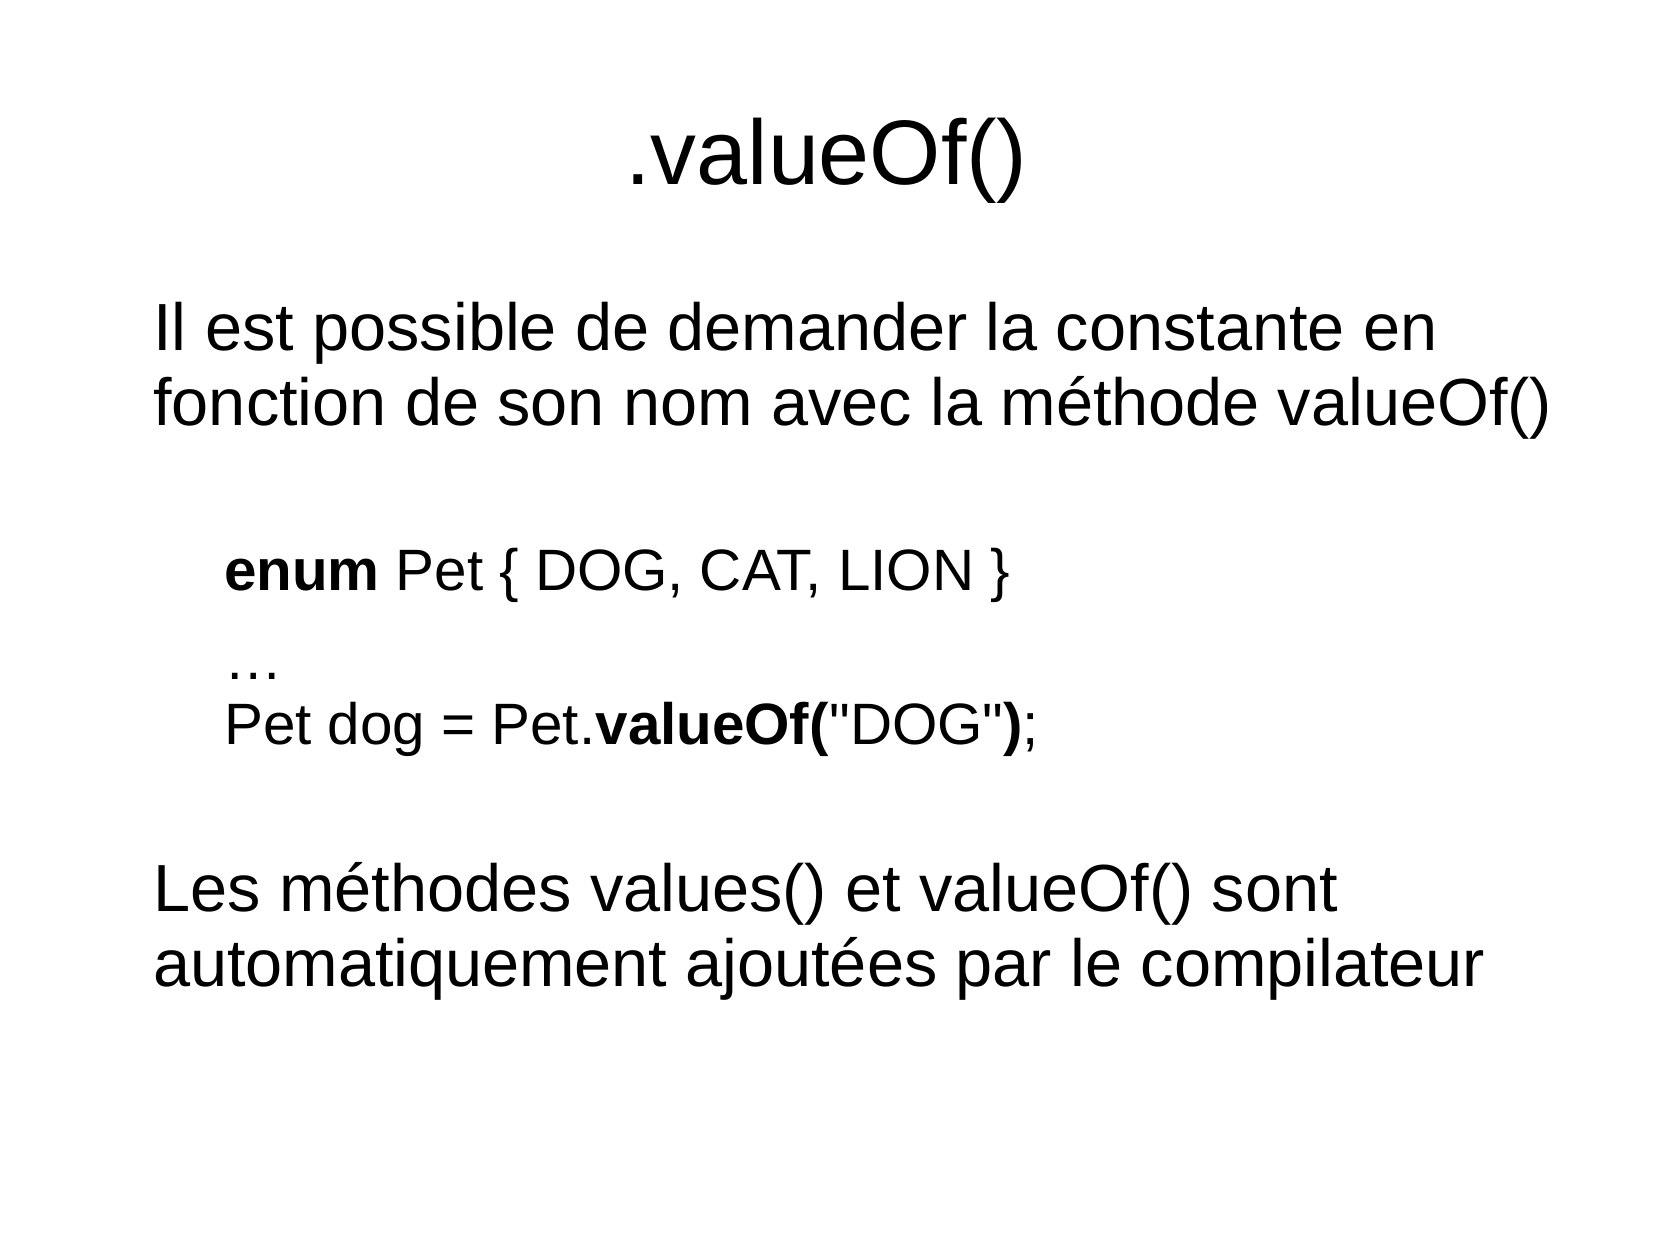

# .valueOf()
Il est possible de demander la constante en fonction de son nom avec la méthode valueOf()
enum Pet { DOG, CAT, LION }
…
Pet dog = Pet.valueOf("DOG");
Les méthodes values() et valueOf() sont automatiquement ajoutées par le compilateur